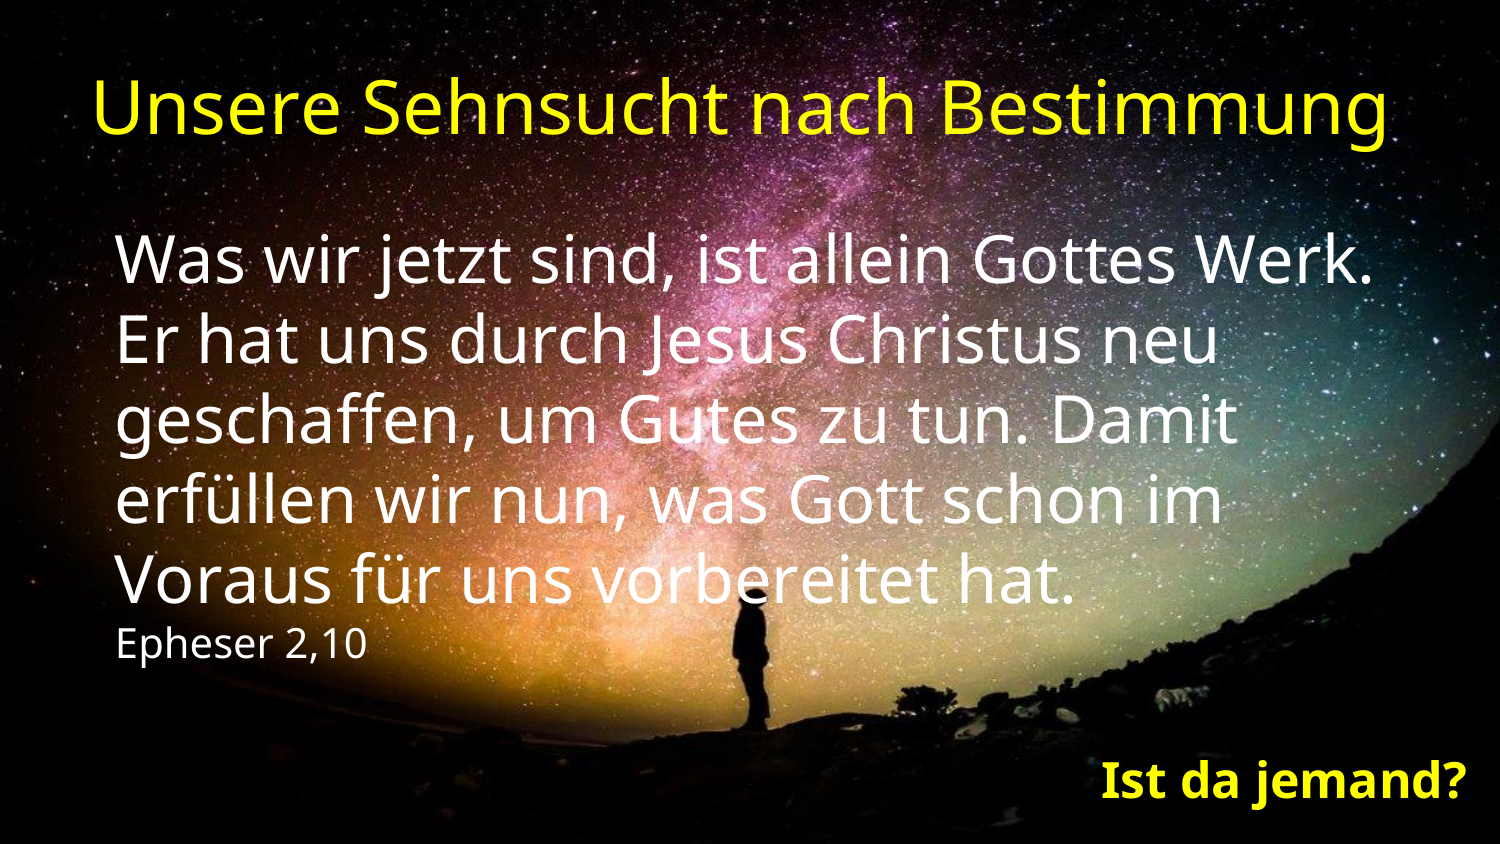

# Unsere Sehnsucht nach Bestimmung
Was wir jetzt sind, ist allein Gottes Werk.
Er hat uns durch Jesus Christus neu geschaffen, um Gutes zu tun. Damit erfüllen wir nun, was Gott schon im Voraus für uns vorbereitet hat.
Epheser 2,10
Ist da jemand?